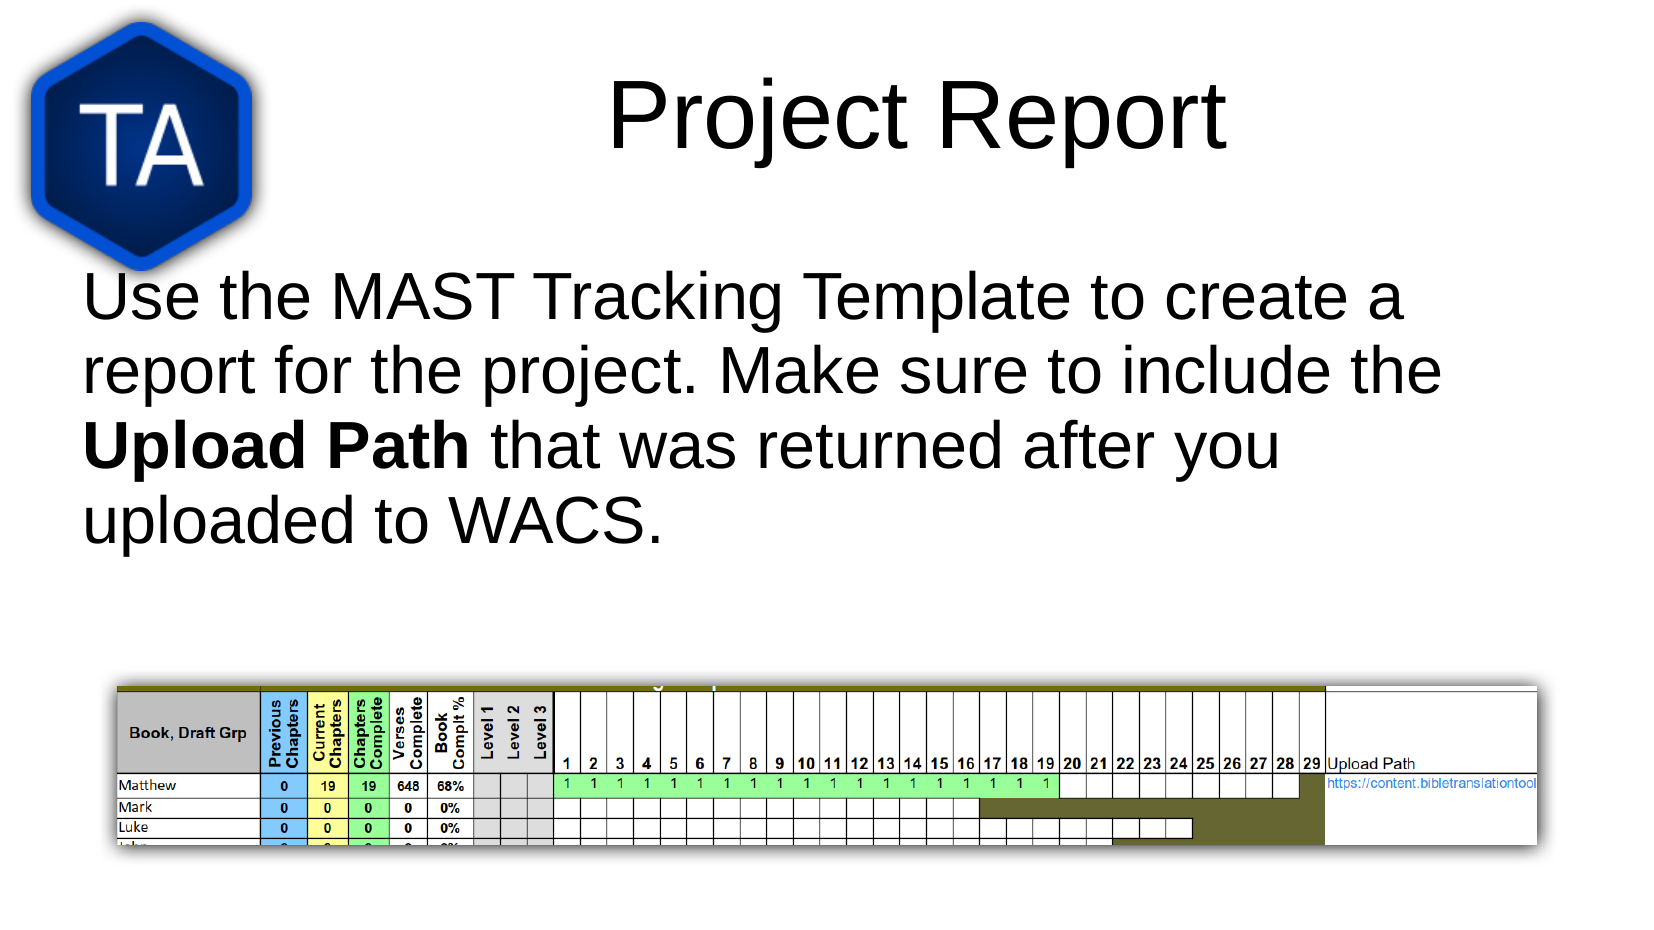

# Project Report
Use the MAST Tracking Template to create a report for the project. Make sure to include the Upload Path that was returned after you uploaded to WACS.